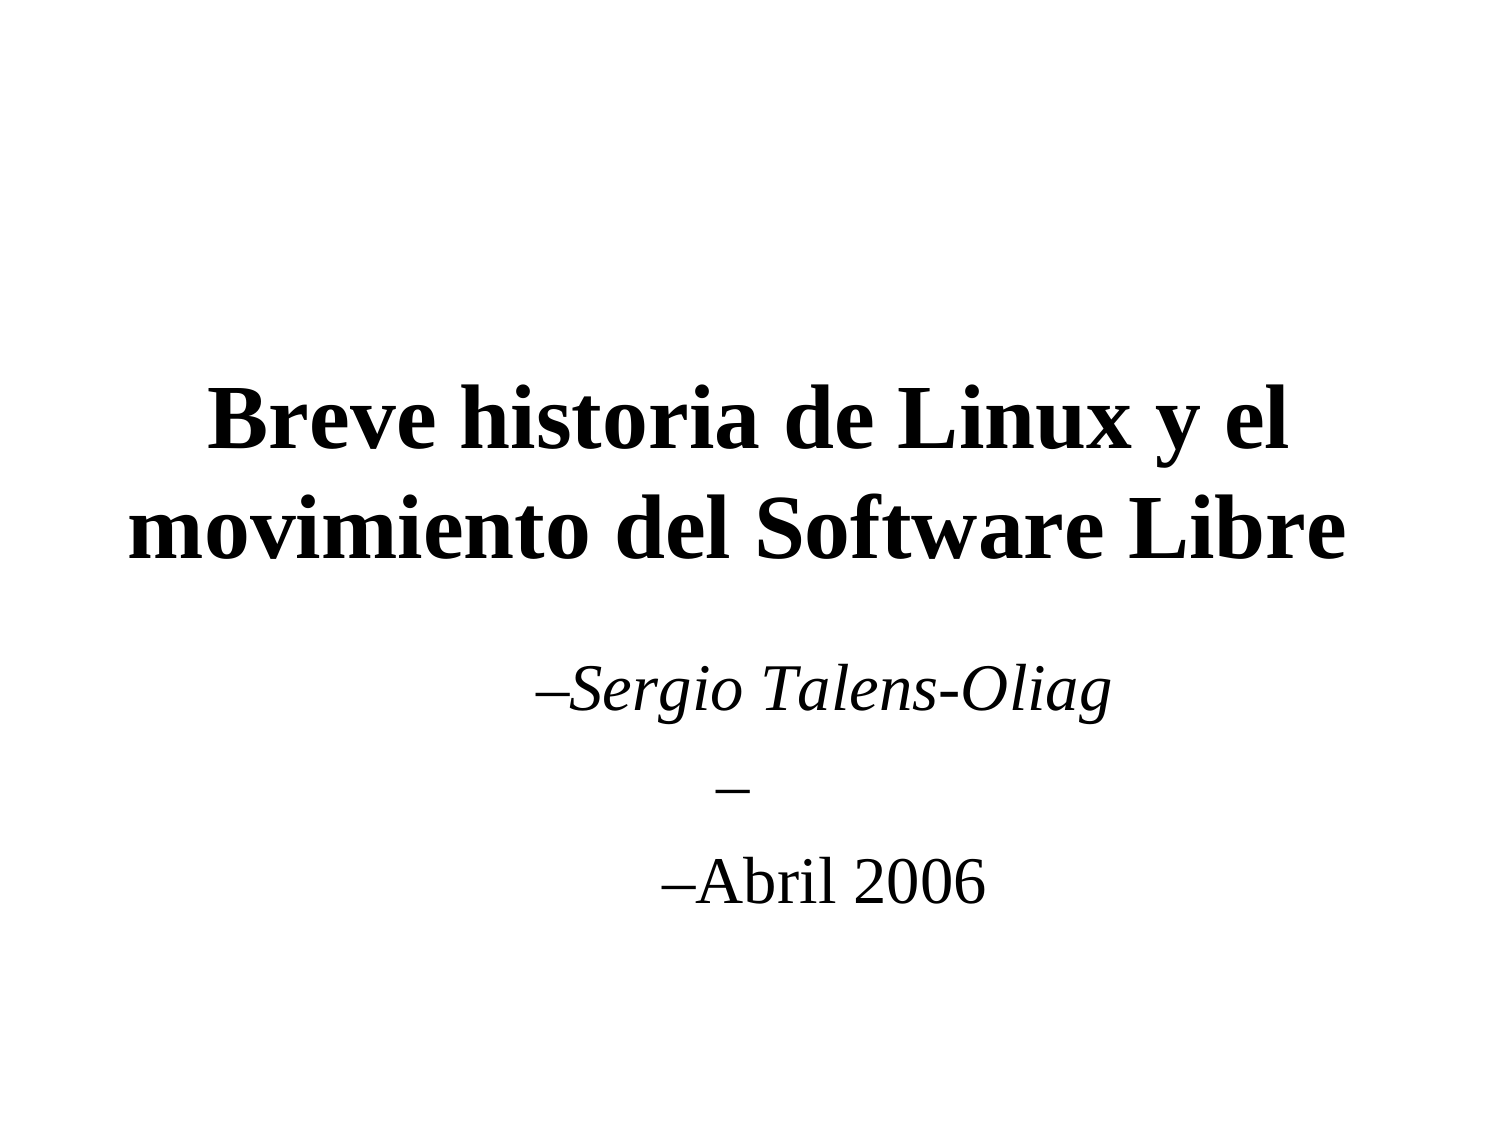

# Breve historia de Linux y el movimiento del Software Libre
Sergio Talens-Oliag
Abril 2006